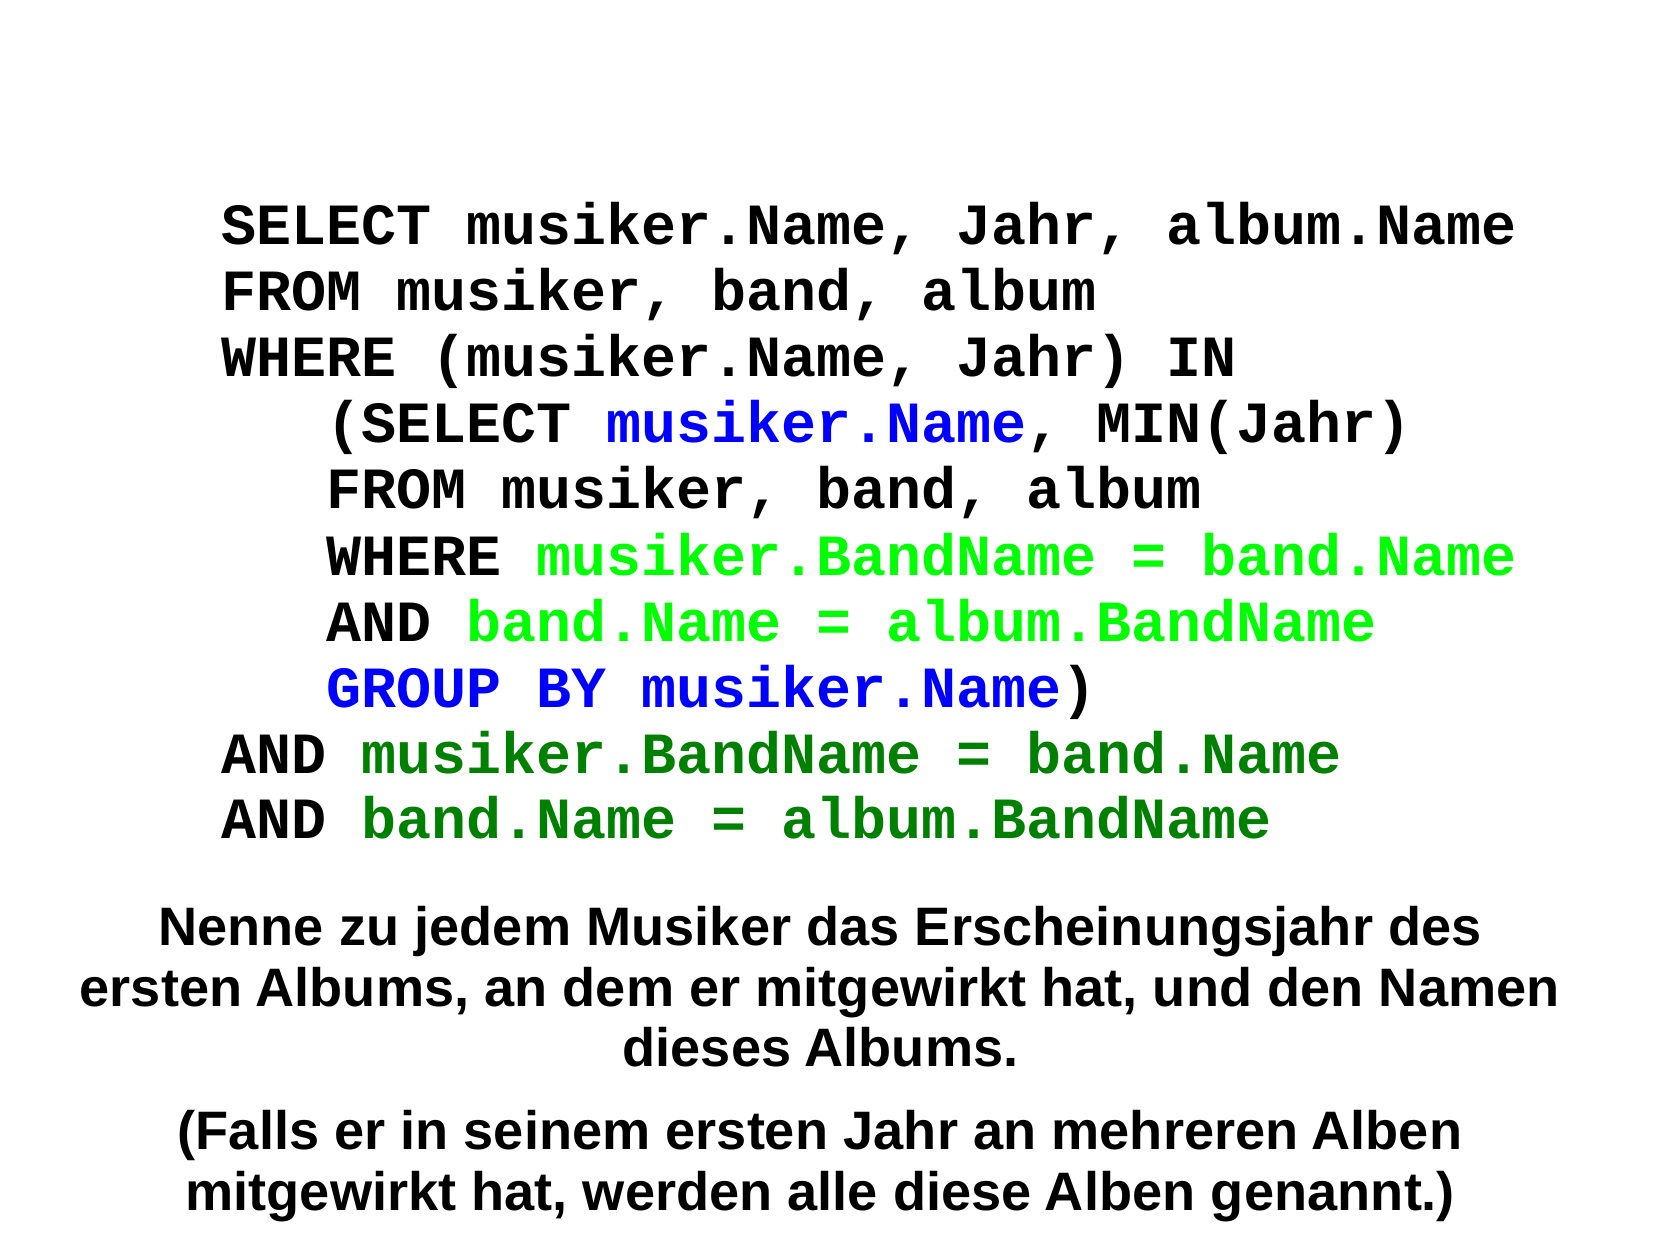

SELECT musiker.Name, Jahr, album.Name
FROM musiker, band, album
WHERE (musiker.Name, Jahr) IN
 (SELECT musiker.Name, MIN(Jahr)
 FROM musiker, band, album
 WHERE musiker.BandName = band.Name
 AND band.Name = album.BandName
 GROUP BY musiker.Name)
AND musiker.BandName = band.Name
AND band.Name = album.BandName
# Nenne zu jedem Musiker das Erscheinungsjahr des ersten Albums, an dem er mitgewirkt hat, und den Namen dieses Albums.
(Falls er in seinem ersten Jahr an mehreren Alben mitgewirkt hat, werden alle diese Alben genannt.)